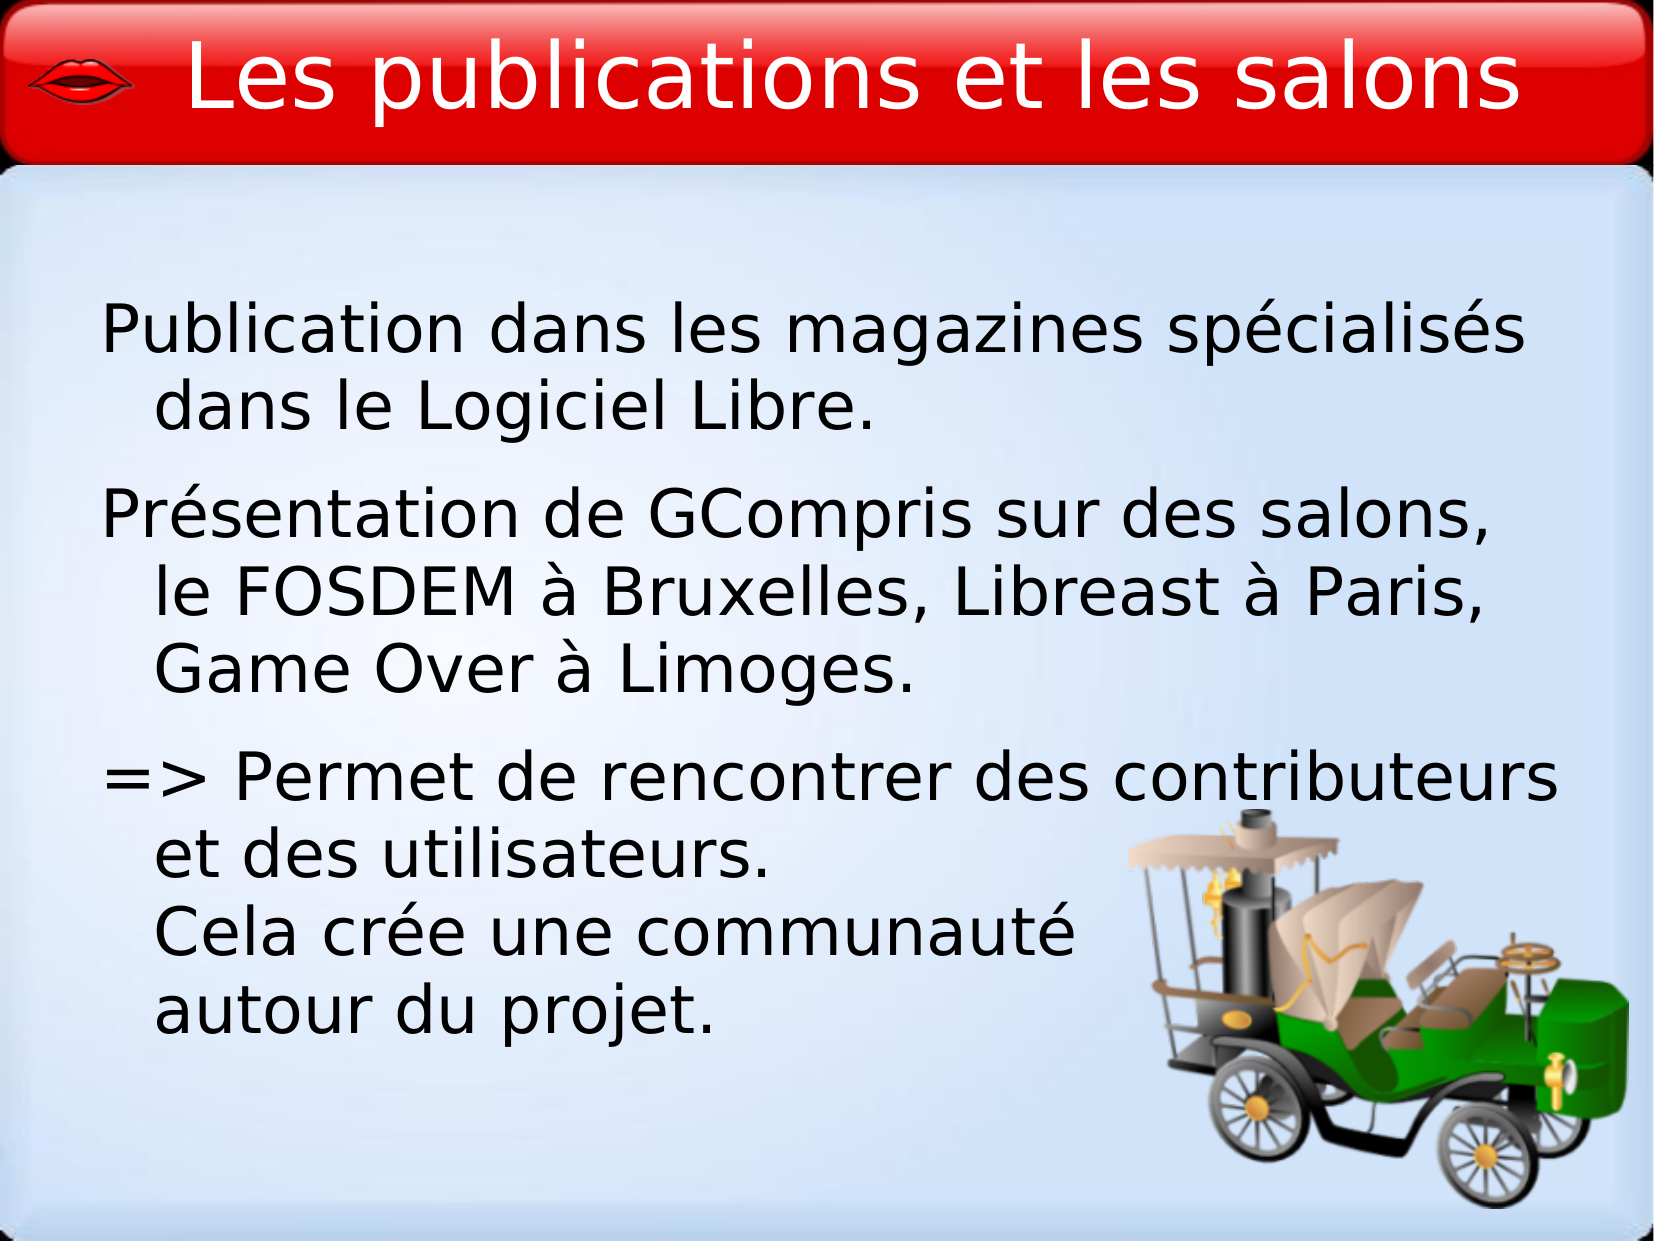

# Les publications et les salons
Publication dans les magazines spécialisés dans le Logiciel Libre.
Présentation de GCompris sur des salons, le FOSDEM à Bruxelles, Libreast à Paris, Game Over à Limoges.
=> Permet de rencontrer des contributeurs et des utilisateurs.
Cela crée une communauté
autour du projet.